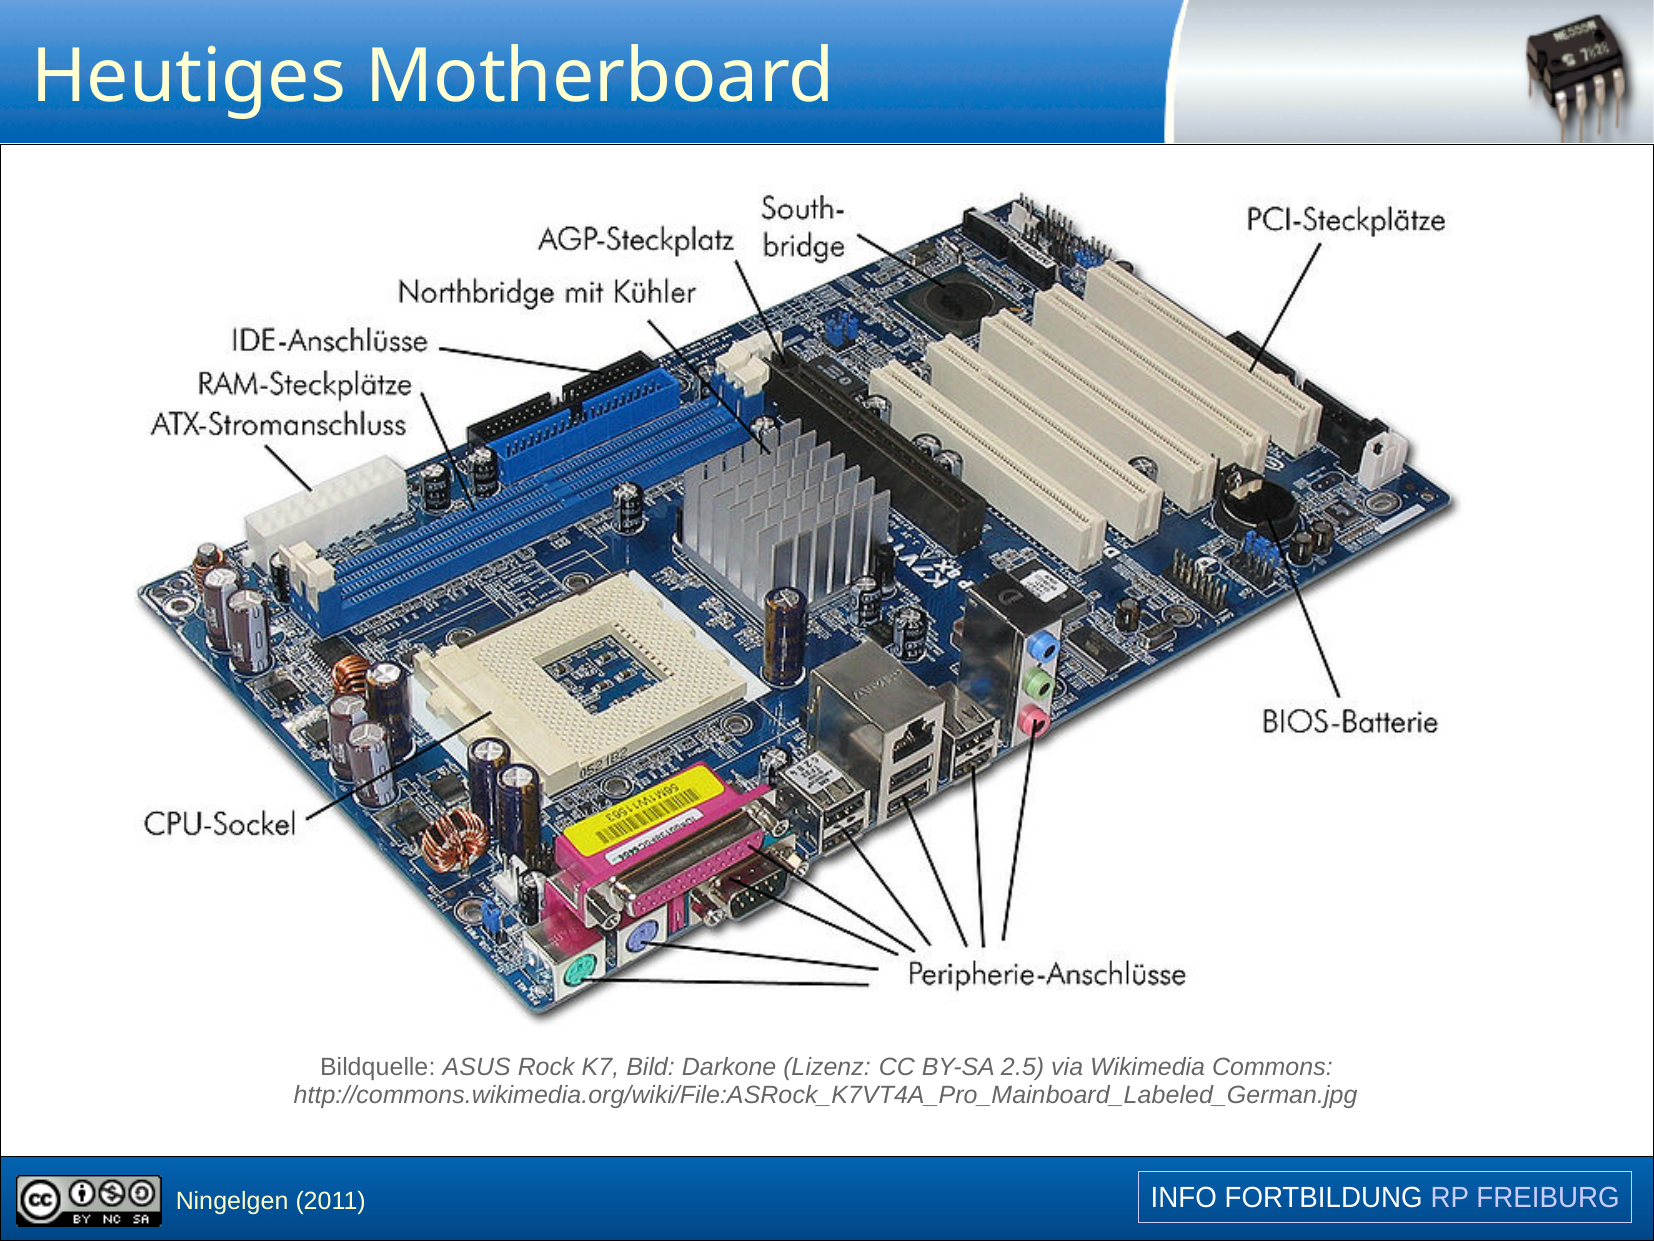

# Heutiges Motherboard
Bildquelle: ASUS Rock K7, Bild: Darkone (Lizenz: CC BY-SA 2.5) via Wikimedia Commons: http://commons.wikimedia.org/wiki/File:ASRock_K7VT4A_Pro_Mainboard_Labeled_German.jpg